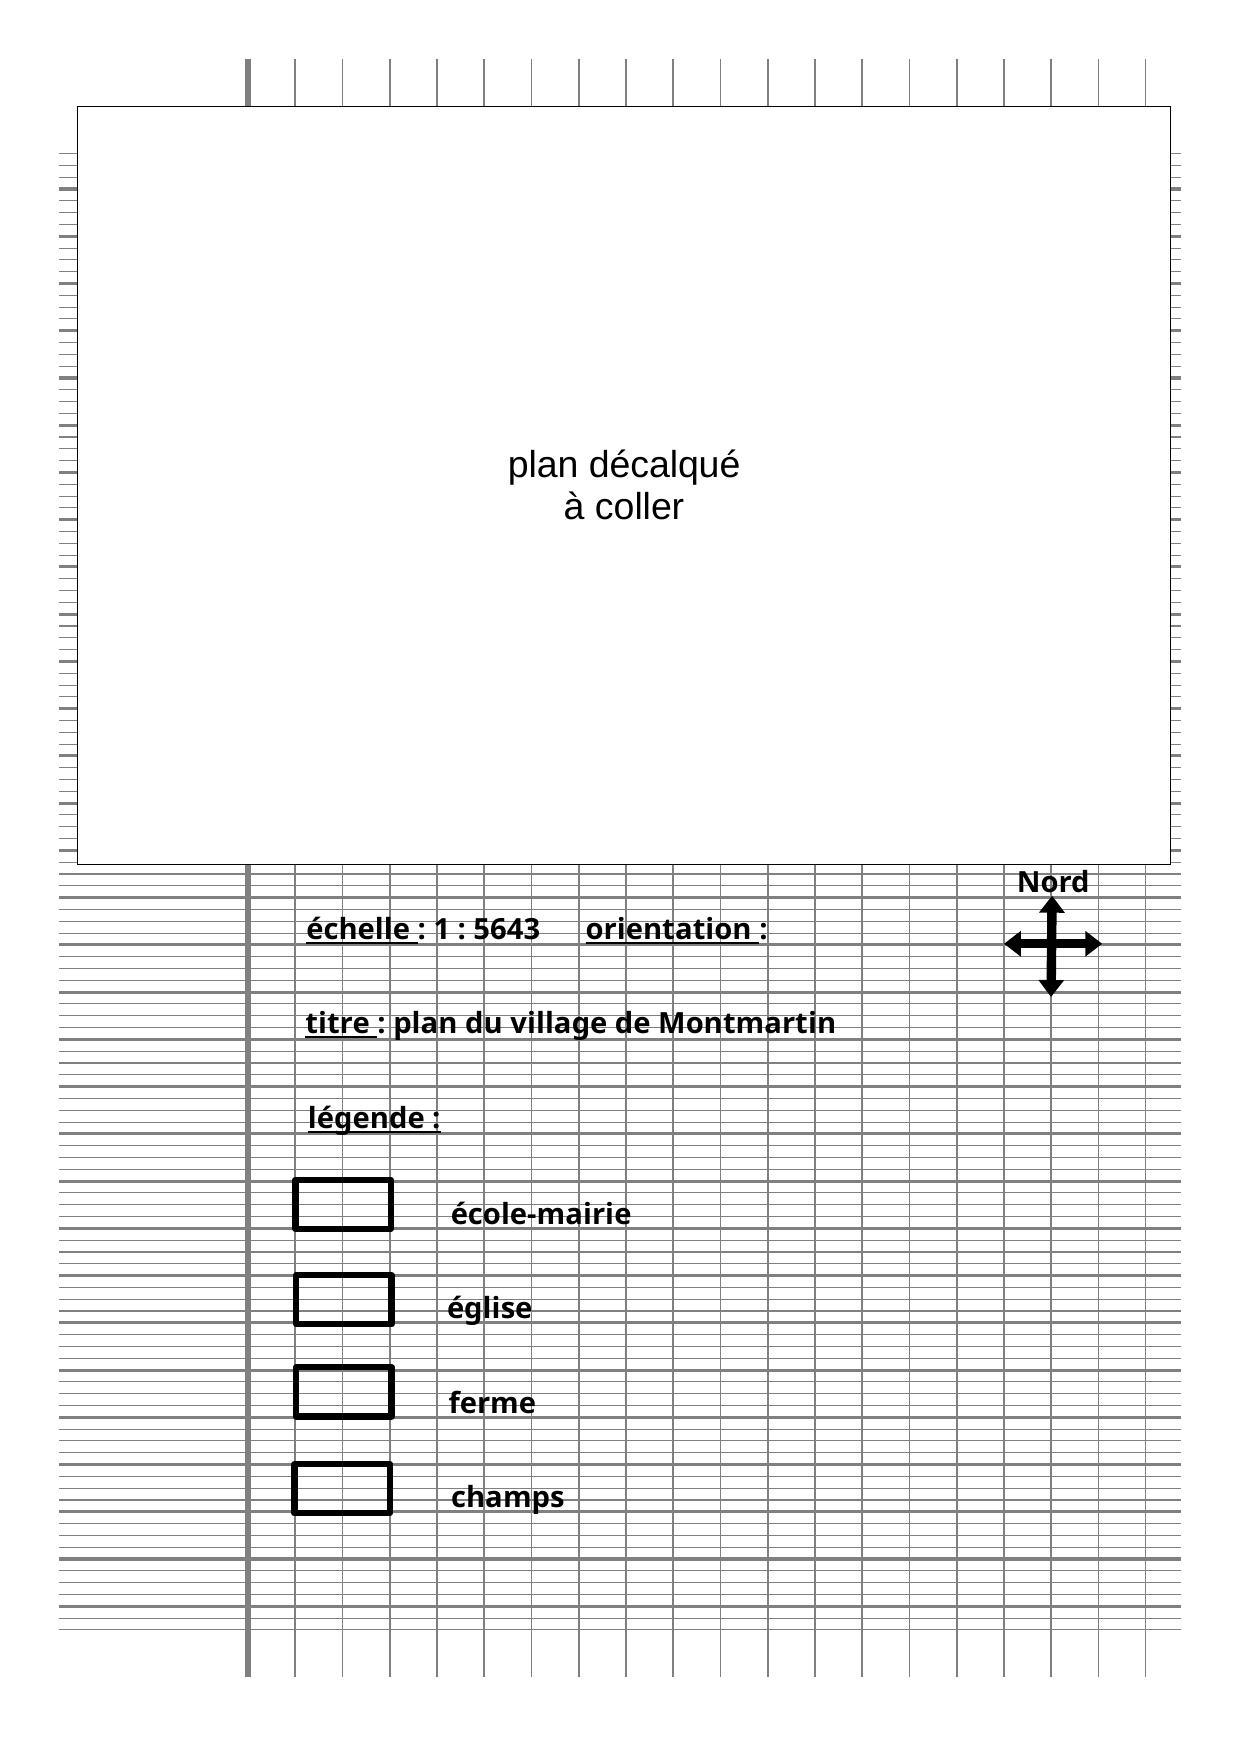

plan décalqué
à coller
Nord
échelle : 1 : 5643 orientation :
titre : plan du village de Montmartin
légende :
école-mairie
église
ferme
champs